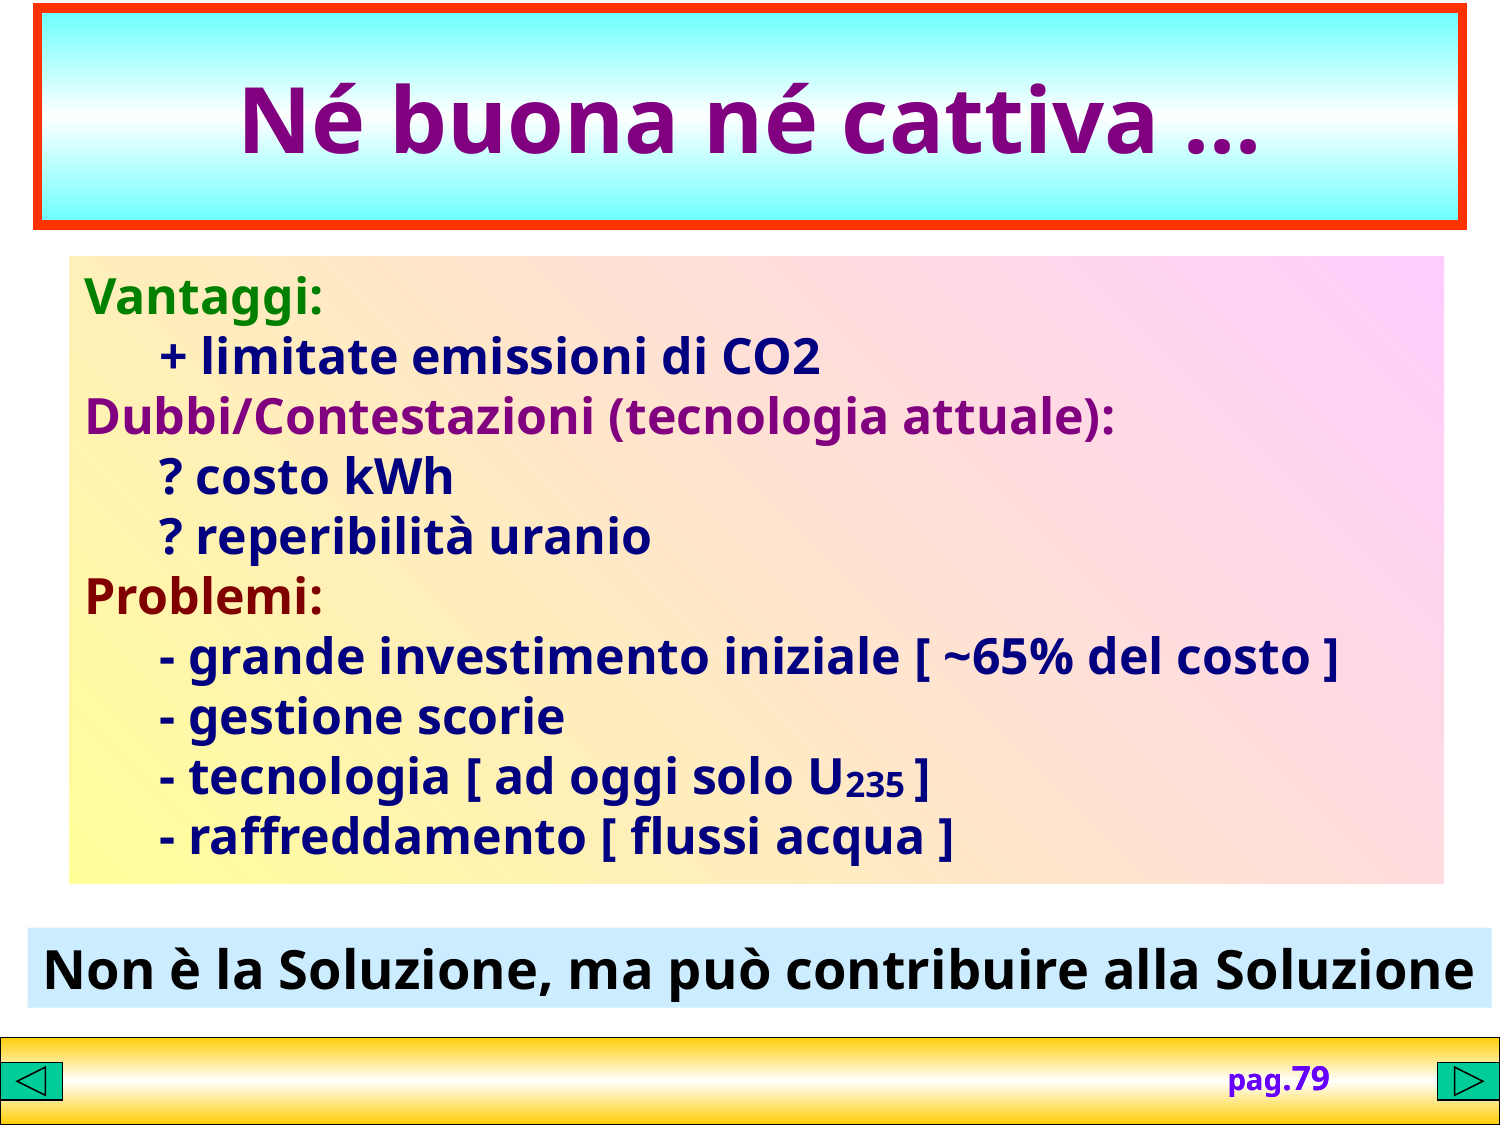

# Né buona né cattiva ...
Vantaggi:
	+ limitate emissioni di CO2
Dubbi/Contestazioni (tecnologia attuale):
	? costo kWh
	? reperibilità uranio
Problemi:
	- grande investimento iniziale [ ~65% del costo ]
	- gestione scorie
	- tecnologia [ ad oggi solo U235 ]
	- raffreddamento [ flussi acqua ]
Non è la Soluzione, ma può contribuire alla Soluzione
pag.
79